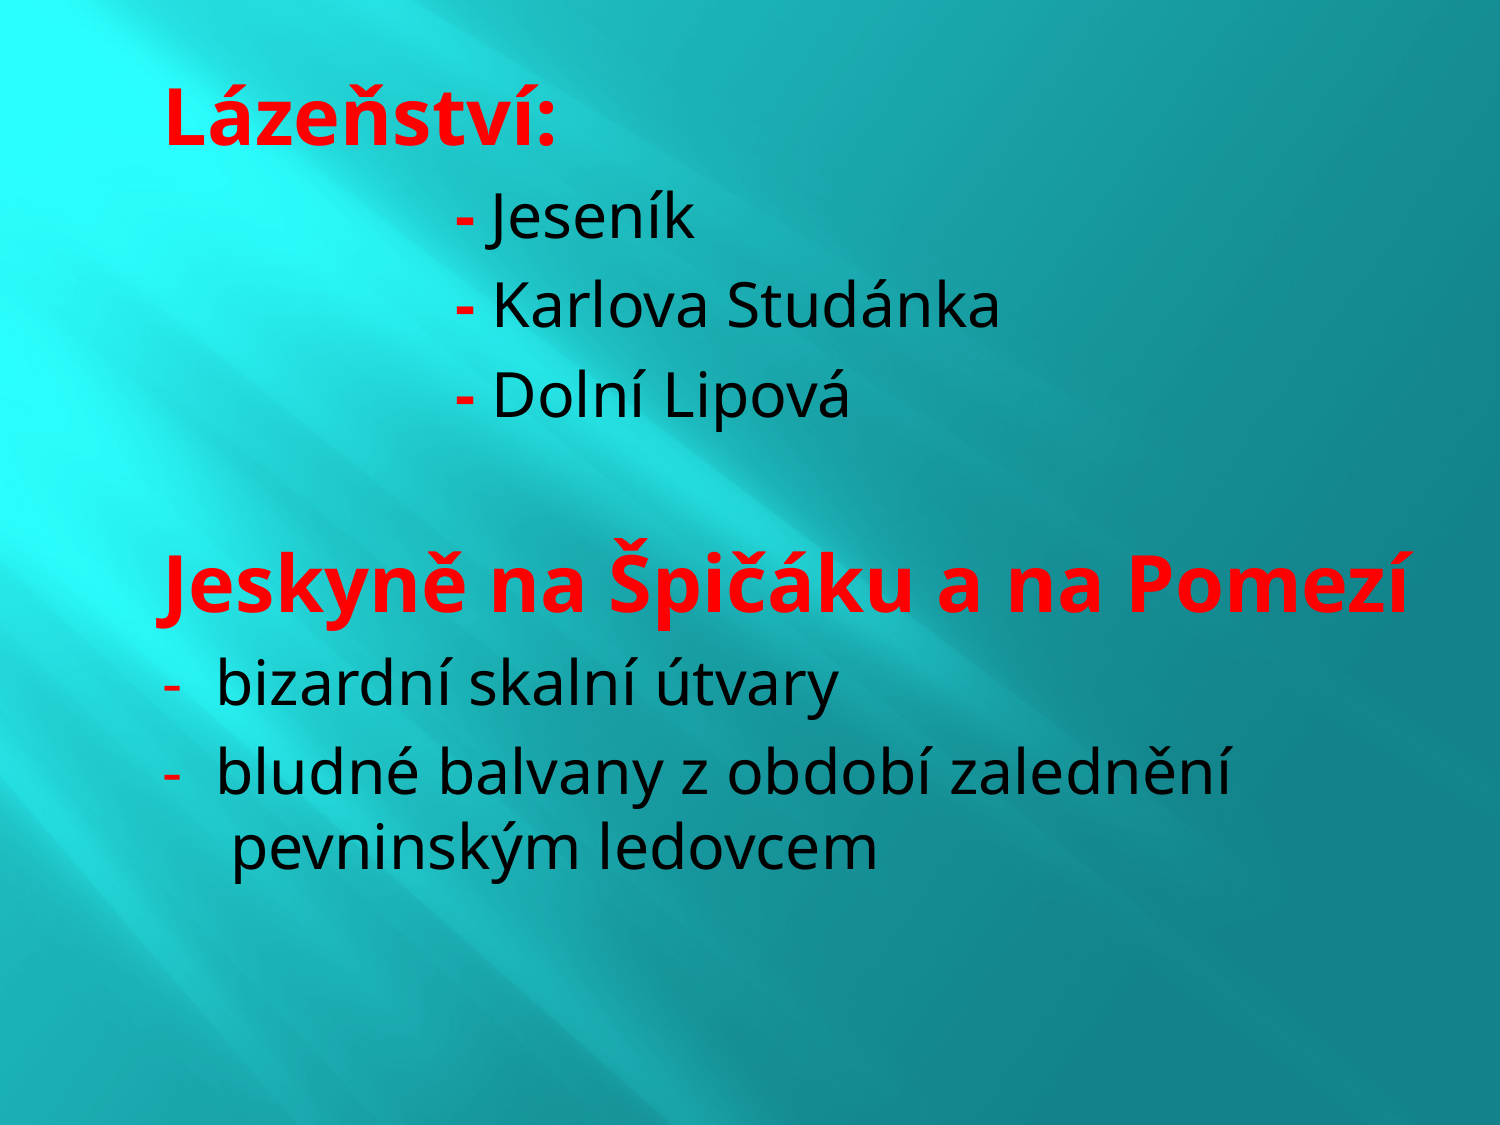

# Lázeňství:
			- Jeseník
			- Karlova Studánka
			- Dolní Lipová
Jeskyně na Špičáku a na Pomezí
- bizardní skalní útvary
- bludné balvany z období zalednění pevninským ledovcem